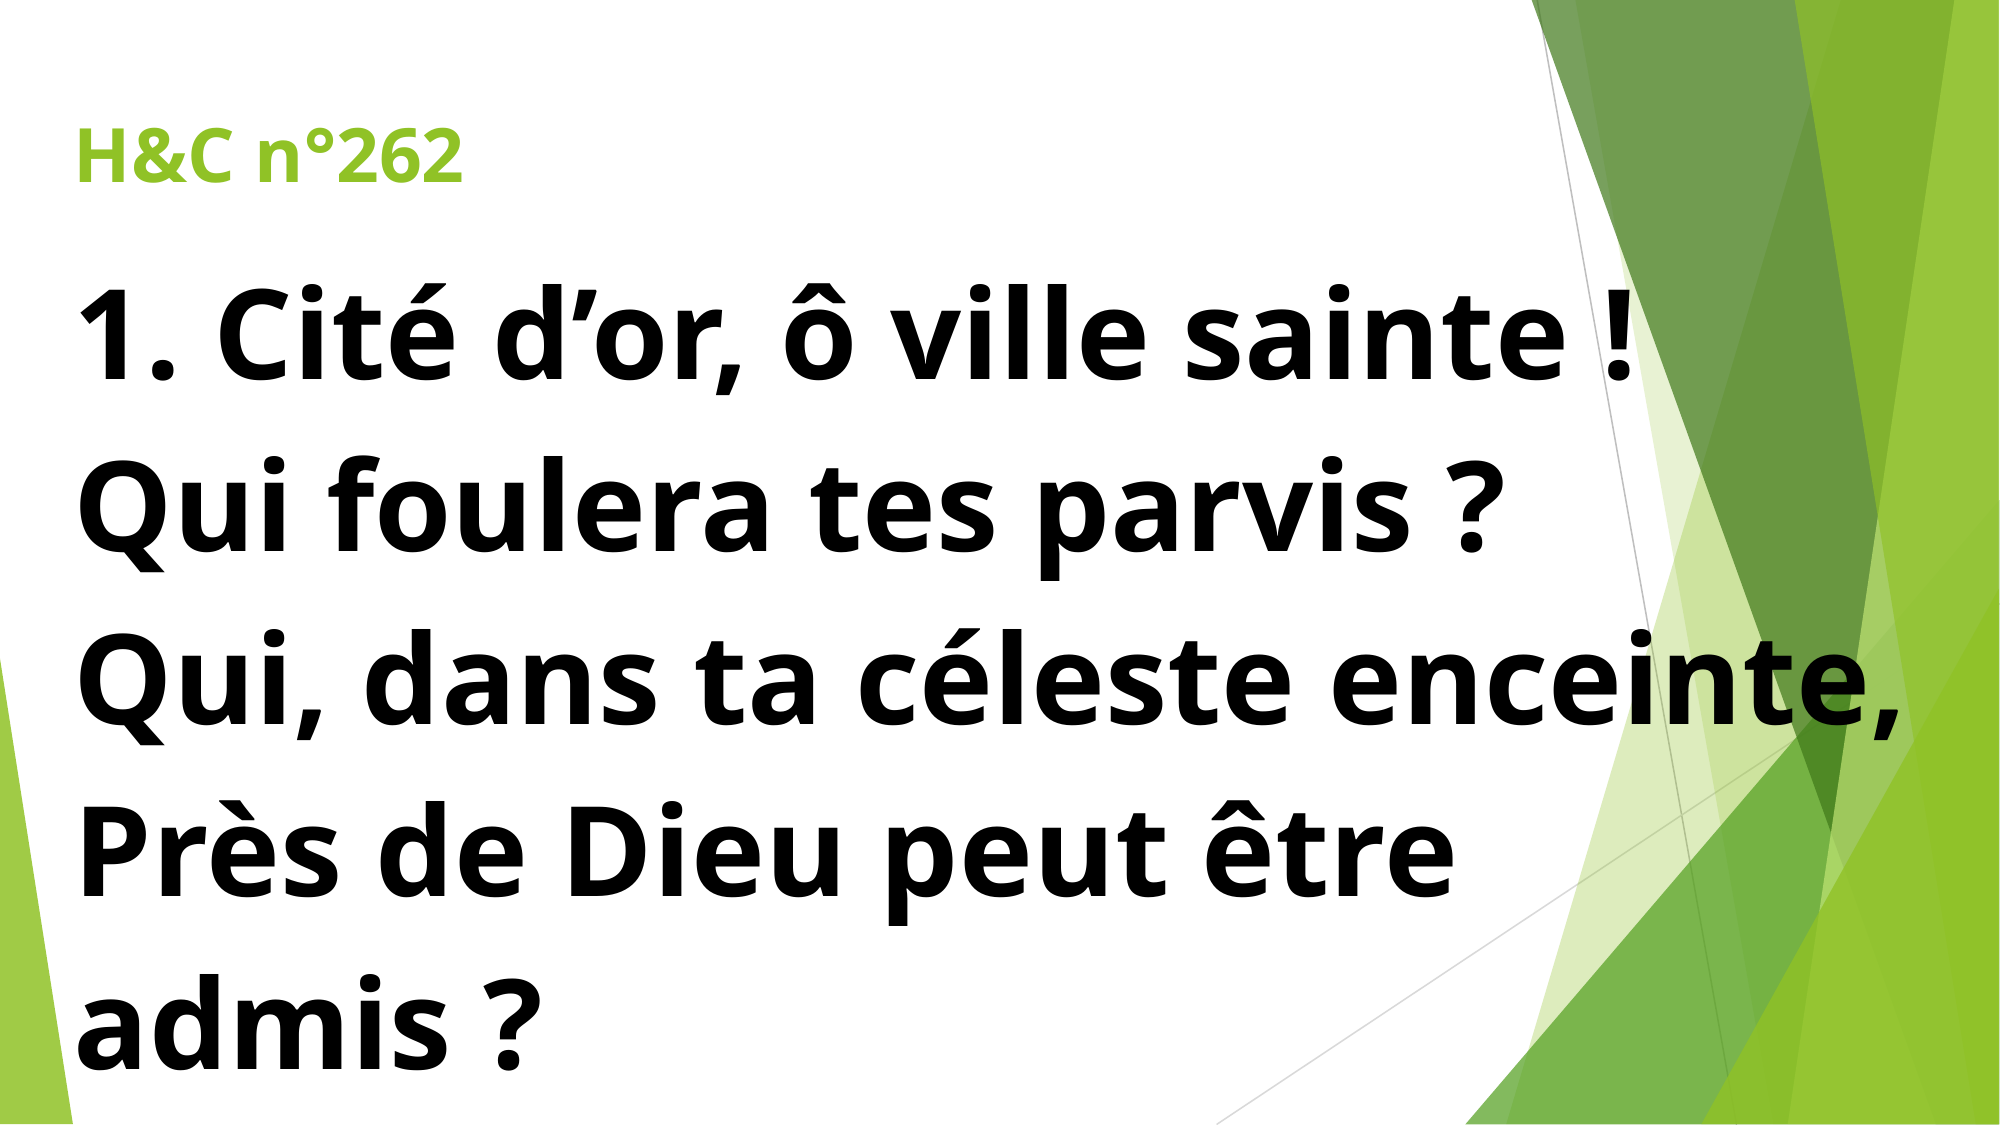

H&C n°262
1. Cité d’or, ô ville sainte !
Qui foulera tes parvis ?
Qui, dans ta céleste enceinte,
Près de Dieu peut être admis ?